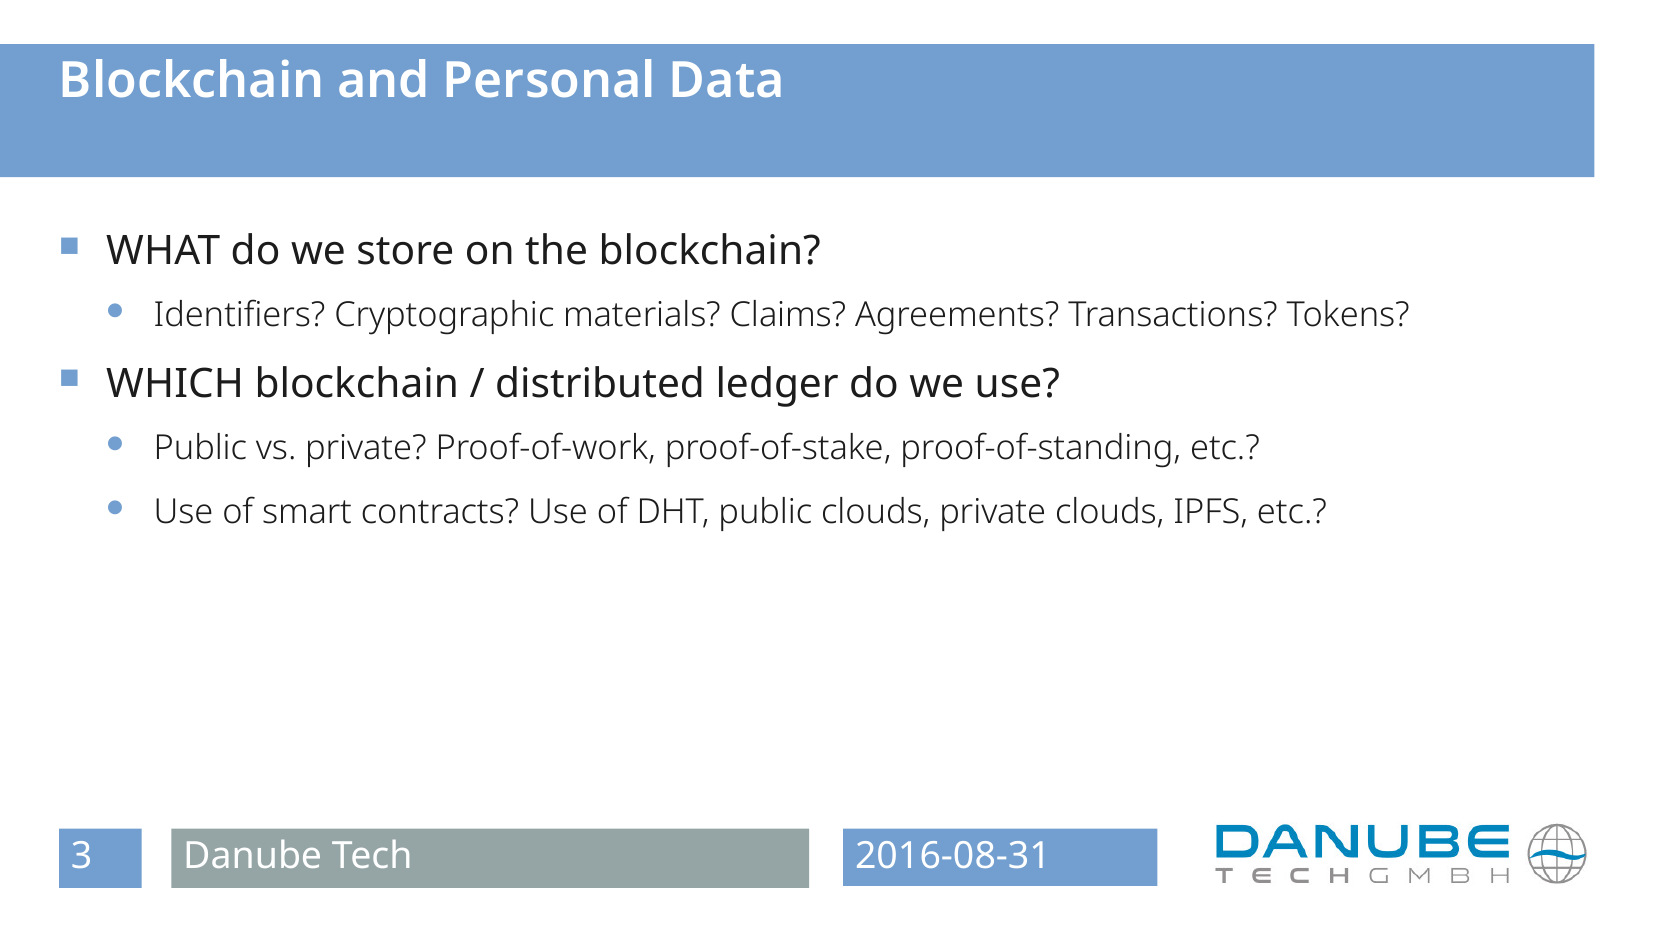

# Blockchain and Personal Data
WHAT do we store on the blockchain?
Identifiers? Cryptographic materials? Claims? Agreements? Transactions? Tokens?
WHICH blockchain / distributed ledger do we use?
Public vs. private? Proof-of-work, proof-of-stake, proof-of-standing, etc.?
Use of smart contracts? Use of DHT, public clouds, private clouds, IPFS, etc.?
3
Danube Tech
2016-08-31